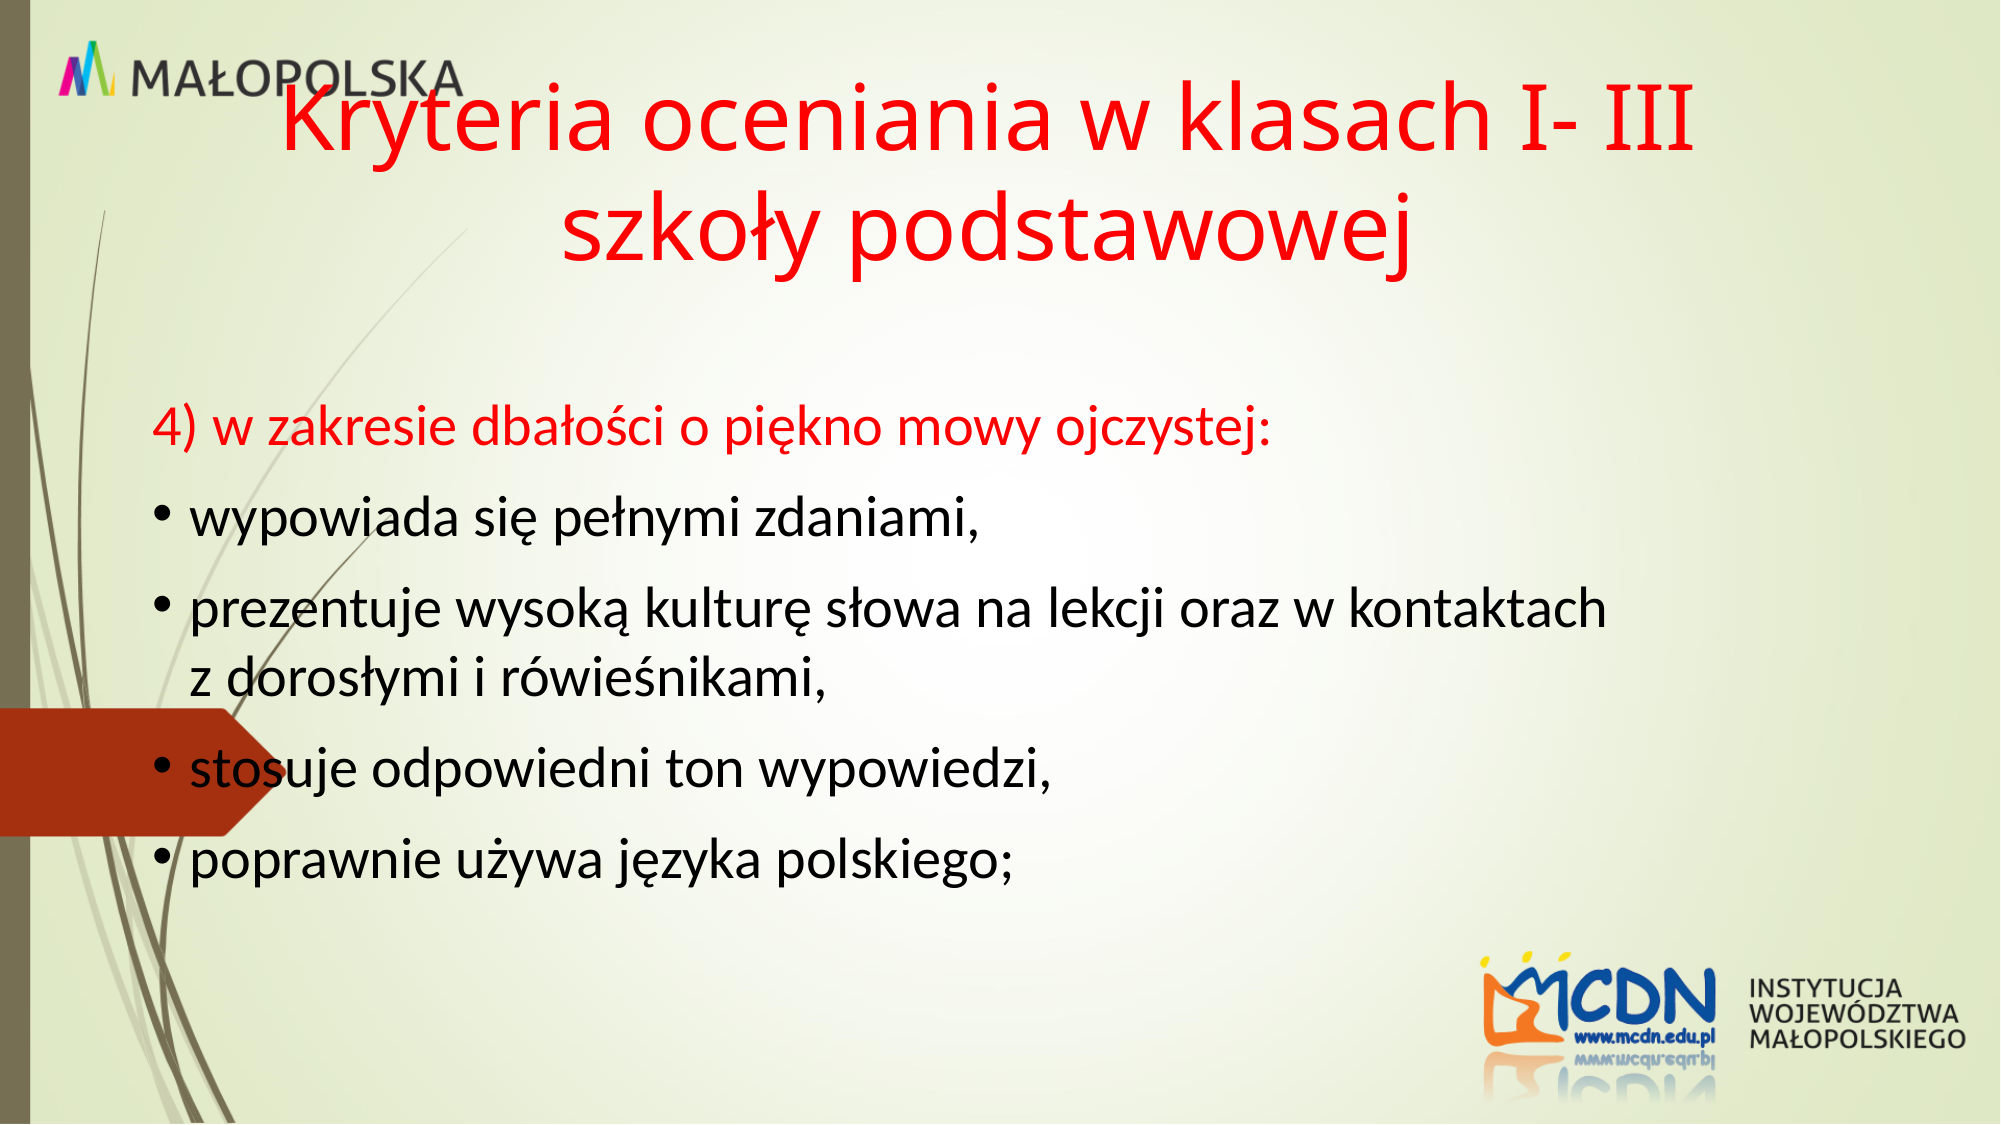

# Kryteria oceniania w klasach I- III szkoły podstawowej
4) w zakresie dbałości o piękno mowy ojczystej:
wypowiada się pełnymi zdaniami,
prezentuje wysoką kulturę słowa na lekcji oraz w kontaktach
z dorosłymi i rówieśnikami,
stosuje odpowiedni ton wypowiedzi,
poprawnie używa języka polskiego;